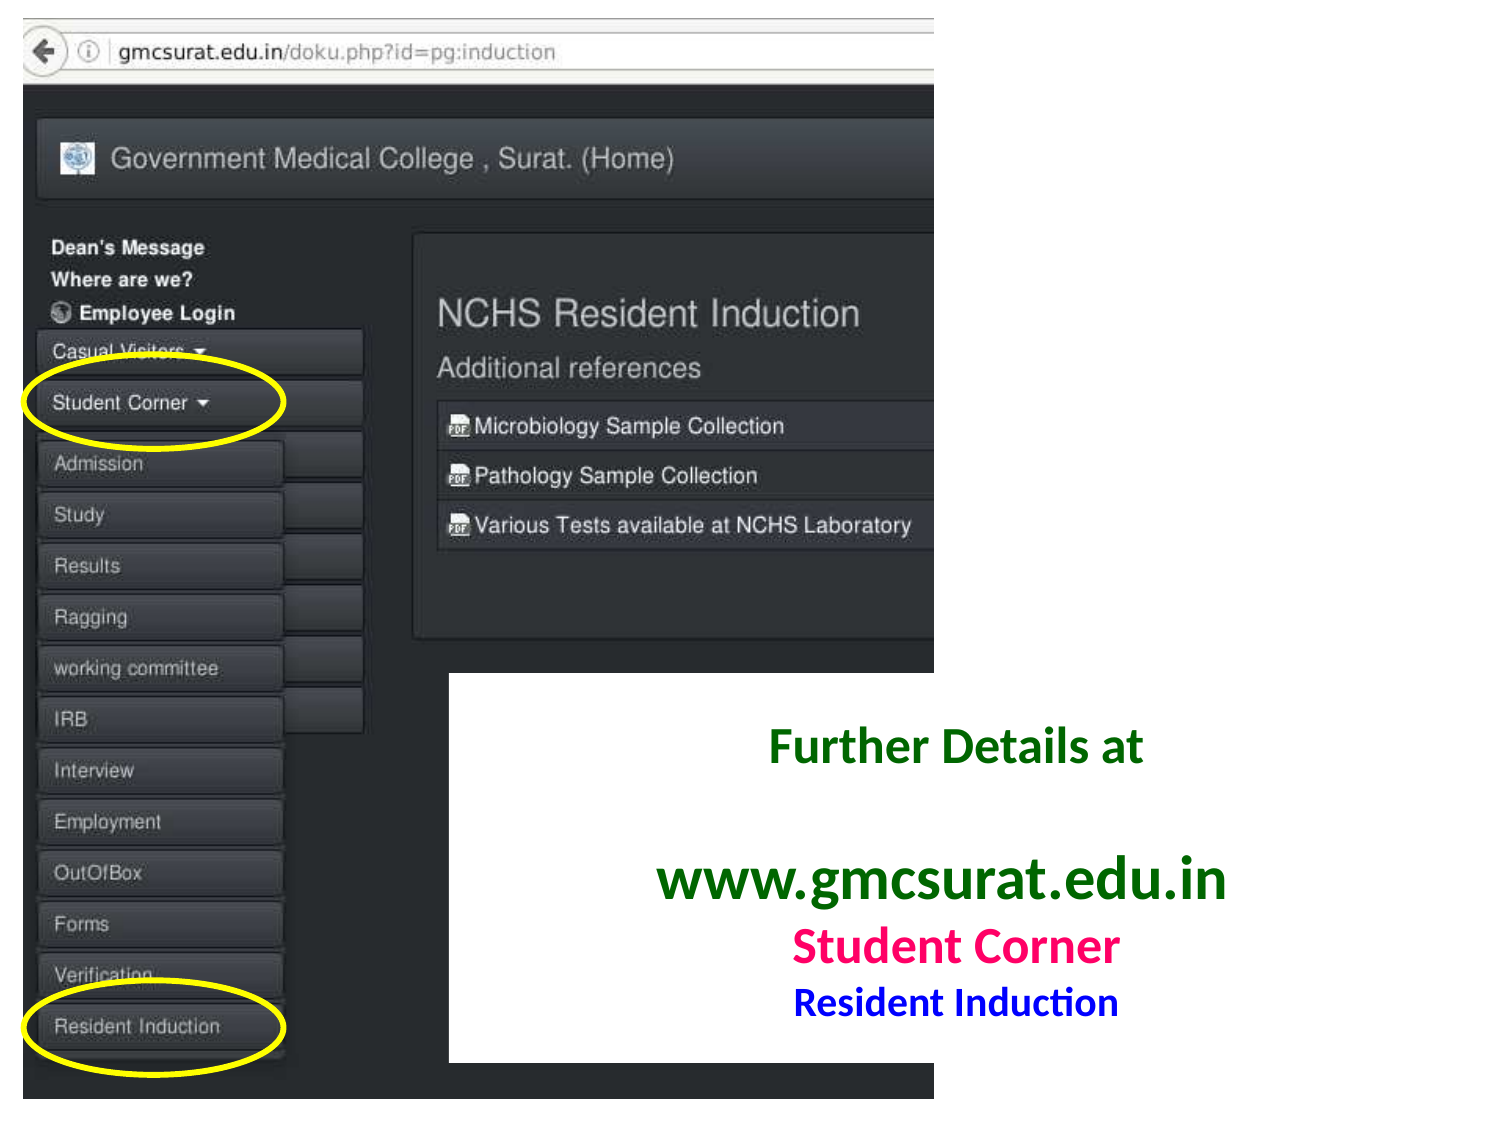

# Further Details at www.gmcsurat.edu.in Student Corner Resident Induction